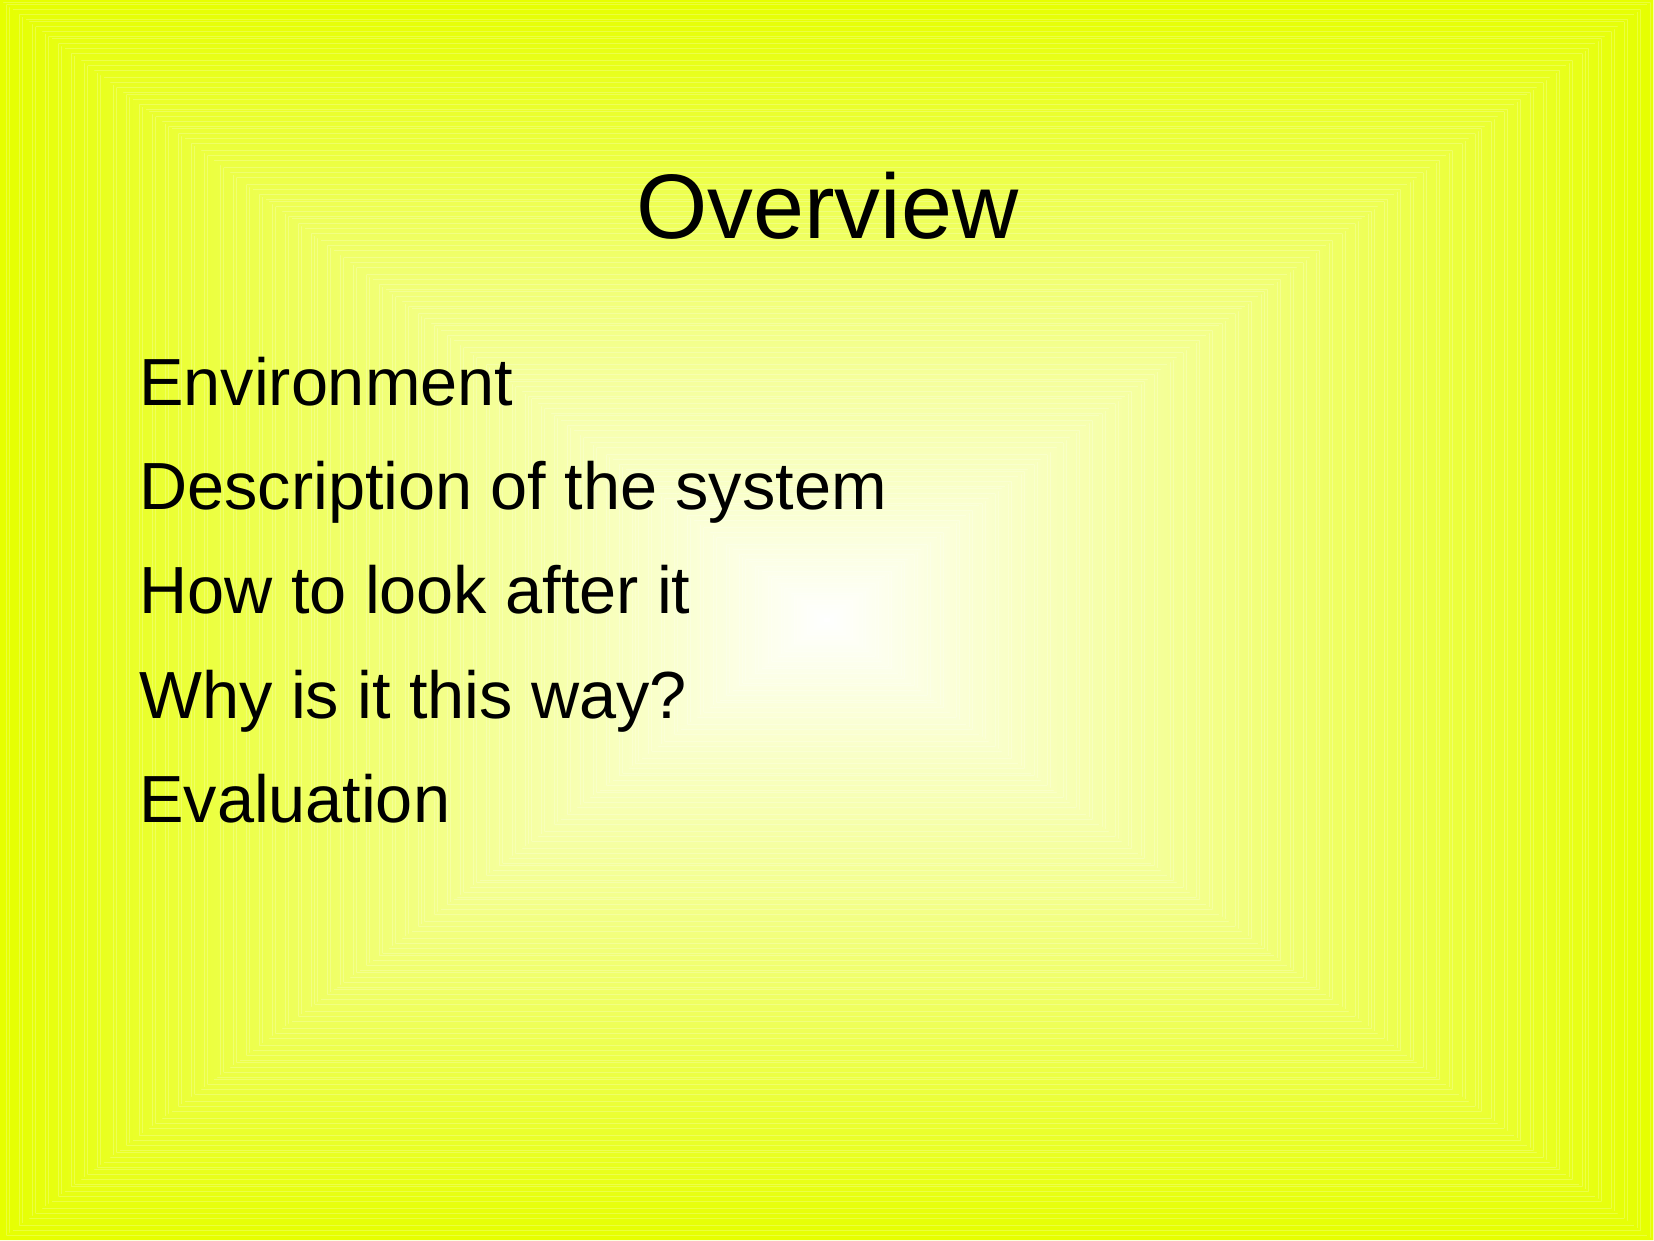

# Overview
Environment
Description of the system
How to look after it
Why is it this way?
Evaluation